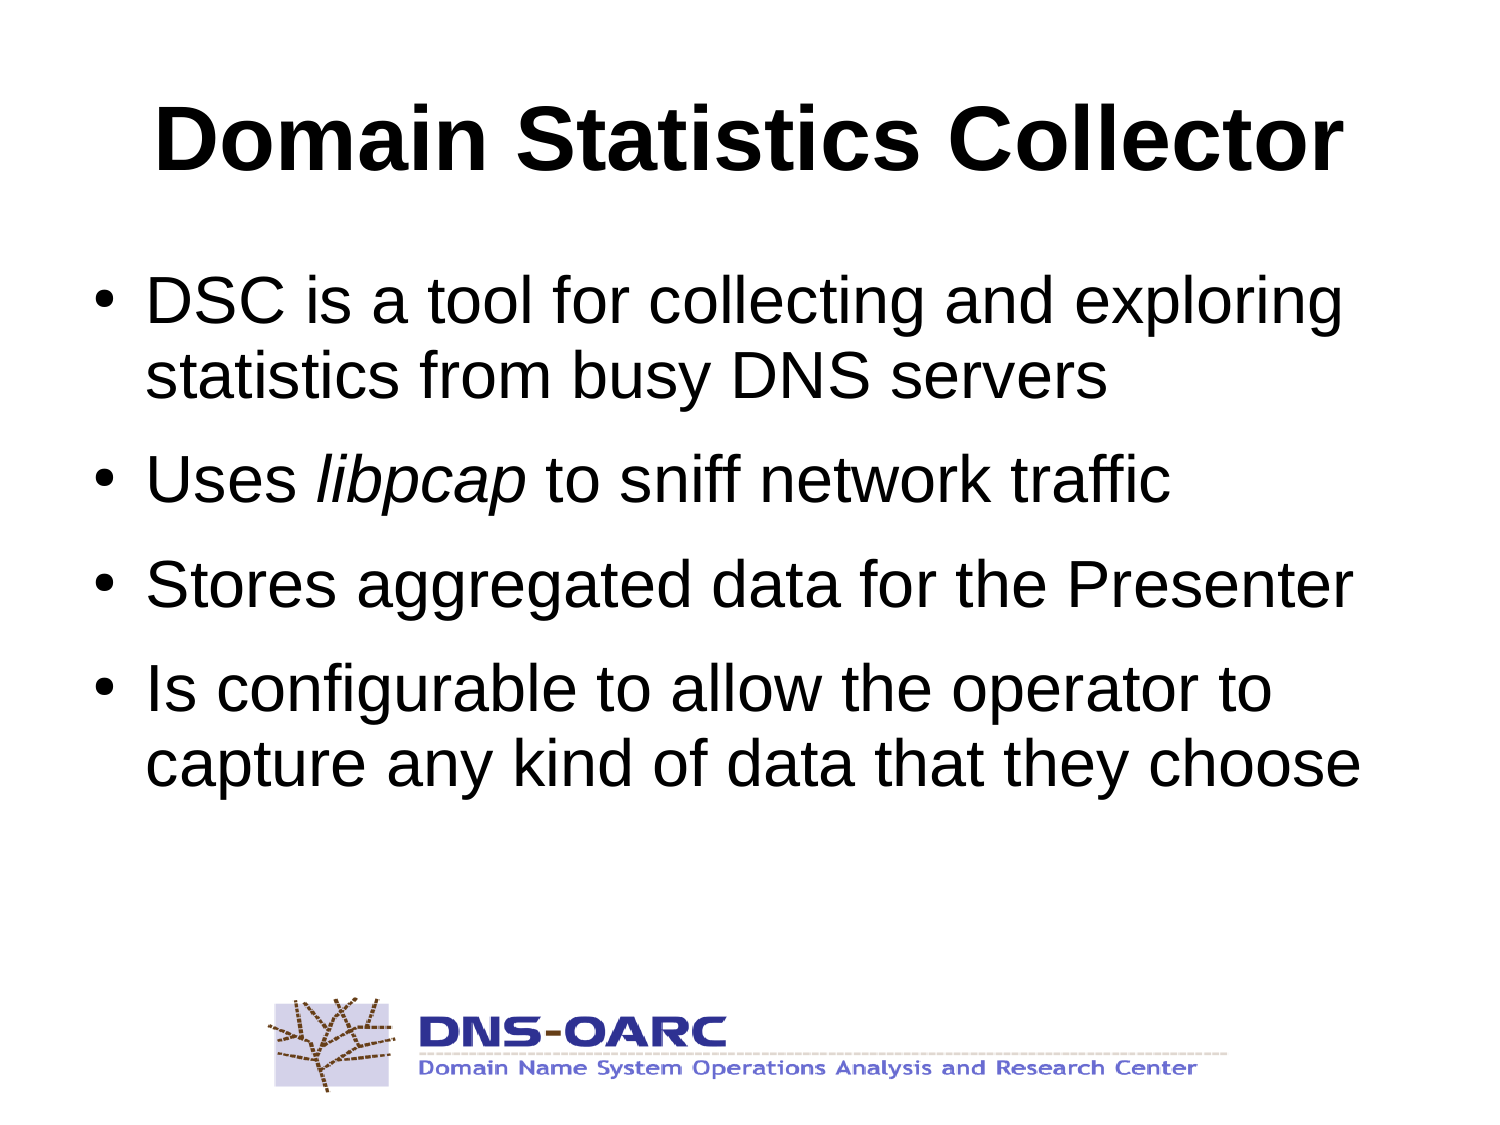

# Domain Statistics Collector
DSC is a tool for collecting and exploring statistics from busy DNS servers
Uses libpcap to sniff network traffic
Stores aggregated data for the Presenter
Is configurable to allow the operator to capture any kind of data that they choose